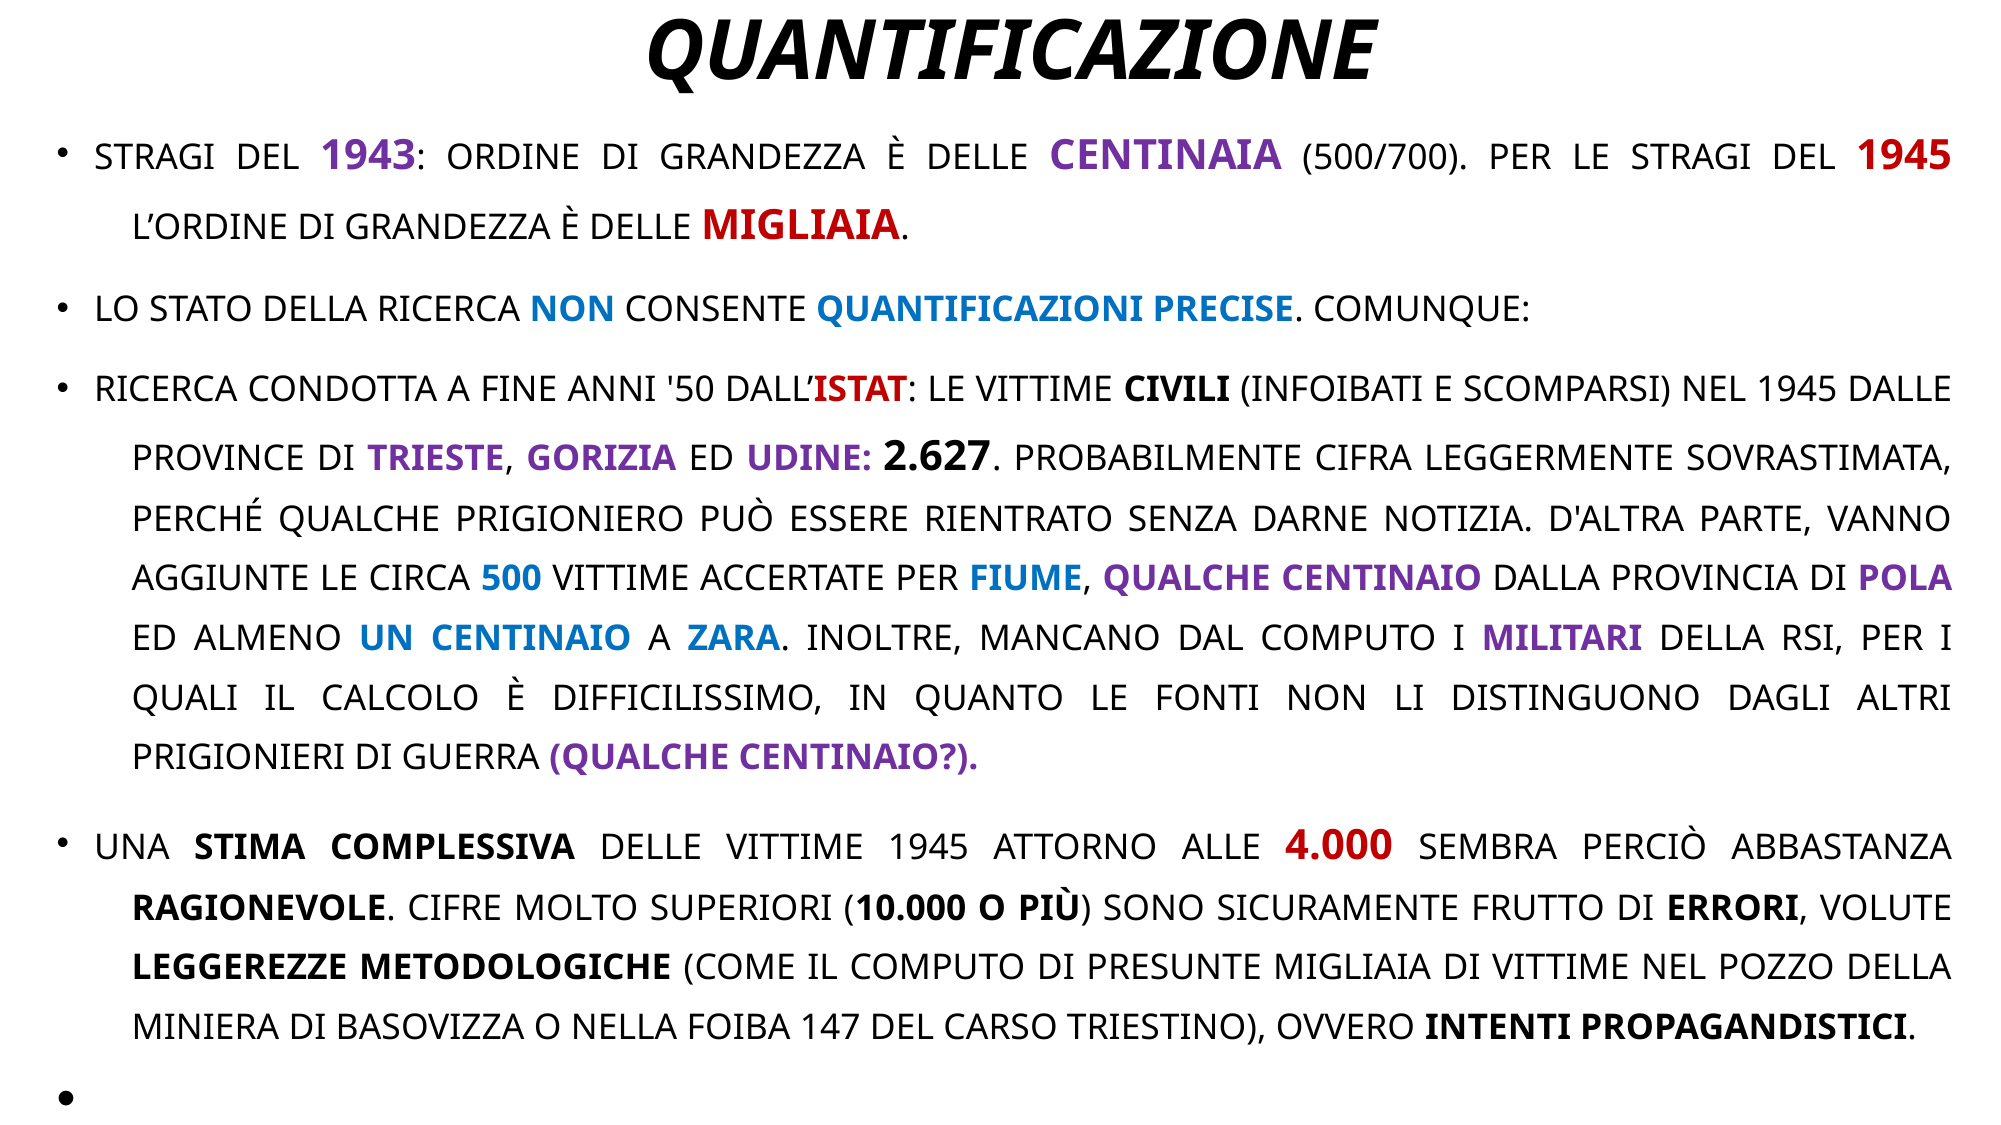

# QUANTIFICAZIONE
STRAGI DEL 1943: ORDINE DI GRANDEZZA È DELLE CENTINAIA (500/700). PER LE STRAGI DEL 1945 L’ORDINE DI GRANDEZZA È DELLE MIGLIAIA.
LO STATO DELLA RICERCA NON CONSENTE QUANTIFICAZIONI PRECISE. COMUNQUE:
RICERCA CONDOTTA A FINE ANNI '50 DALL’ISTAT: LE VITTIME CIVILI (INFOIBATI E SCOMPARSI) NEL 1945 DALLE PROVINCE DI TRIESTE, GORIZIA ED UDINE: 2.627. PROBABILMENTE CIFRA LEGGERMENTE SOVRASTIMATA, PERCHÉ QUALCHE PRIGIONIERO PUÒ ESSERE RIENTRATO SENZA DARNE NOTIZIA. D'ALTRA PARTE, VANNO AGGIUNTE LE CIRCA 500 VITTIME ACCERTATE PER FIUME, QUALCHE CENTINAIO DALLA PROVINCIA DI POLA ED ALMENO UN CENTINAIO A ZARA. INOLTRE, MANCANO DAL COMPUTO I MILITARI DELLA RSI, PER I QUALI IL CALCOLO È DIFFICILISSIMO, IN QUANTO LE FONTI NON LI DISTINGUONO DAGLI ALTRI PRIGIONIERI DI GUERRA (QUALCHE CENTINAIO?).
UNA STIMA COMPLESSIVA DELLE VITTIME 1945 ATTORNO ALLE 4.000 SEMBRA PERCIÒ ABBASTANZA RAGIONEVOLE. CIFRE MOLTO SUPERIORI (10.000 O PIÙ) SONO SICURAMENTE FRUTTO DI ERRORI, VOLUTE LEGGEREZZE METODOLOGICHE (COME IL COMPUTO DI PRESUNTE MIGLIAIA DI VITTIME NEL POZZO DELLA MINIERA DI BASOVIZZA O NELLA FOIBA 147 DEL CARSO TRIESTINO), OVVERO INTENTI PROPAGANDISTICI.